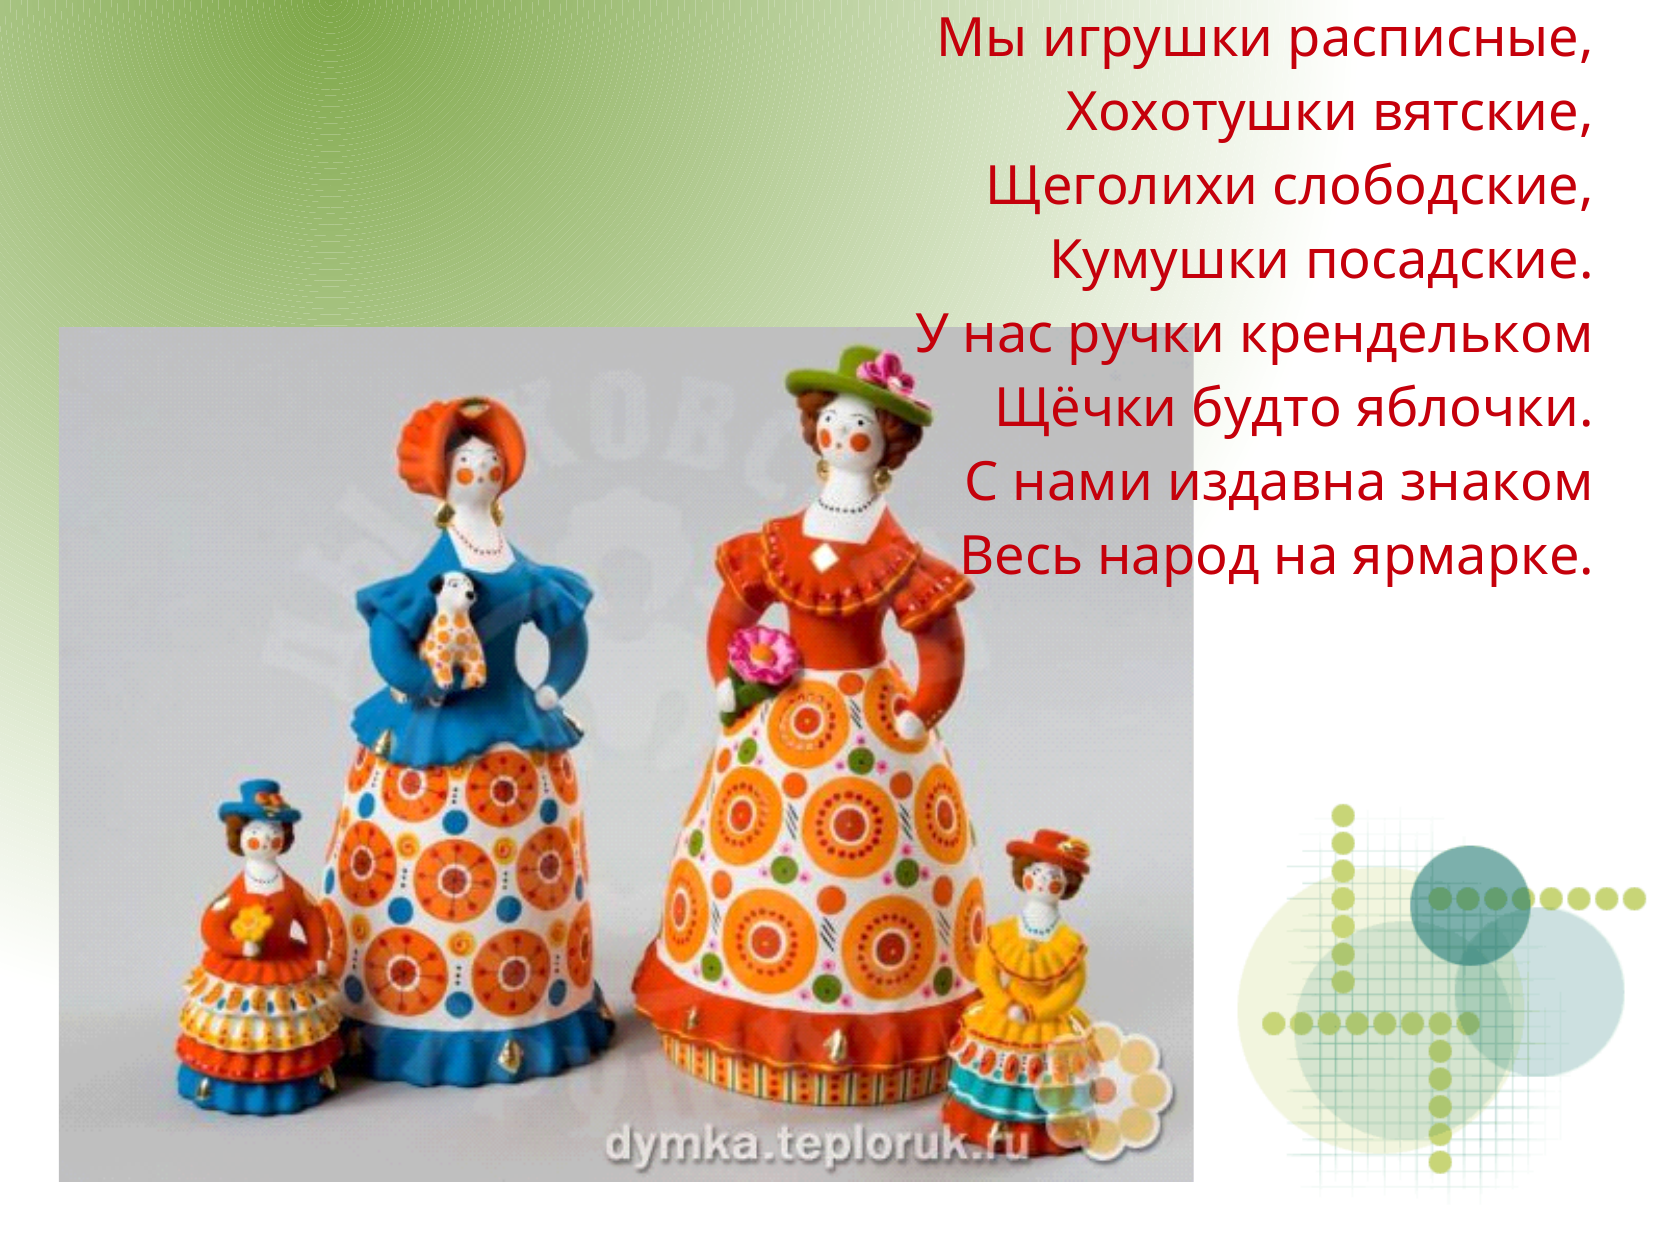

# Мы игрушки расписные, Хохотушки вятские, Щеголихи слободские, Кумушки посадские. У нас ручки крендельком Щёчки будто яблочки. С нами издавна знаком Весь народ на ярмарке.